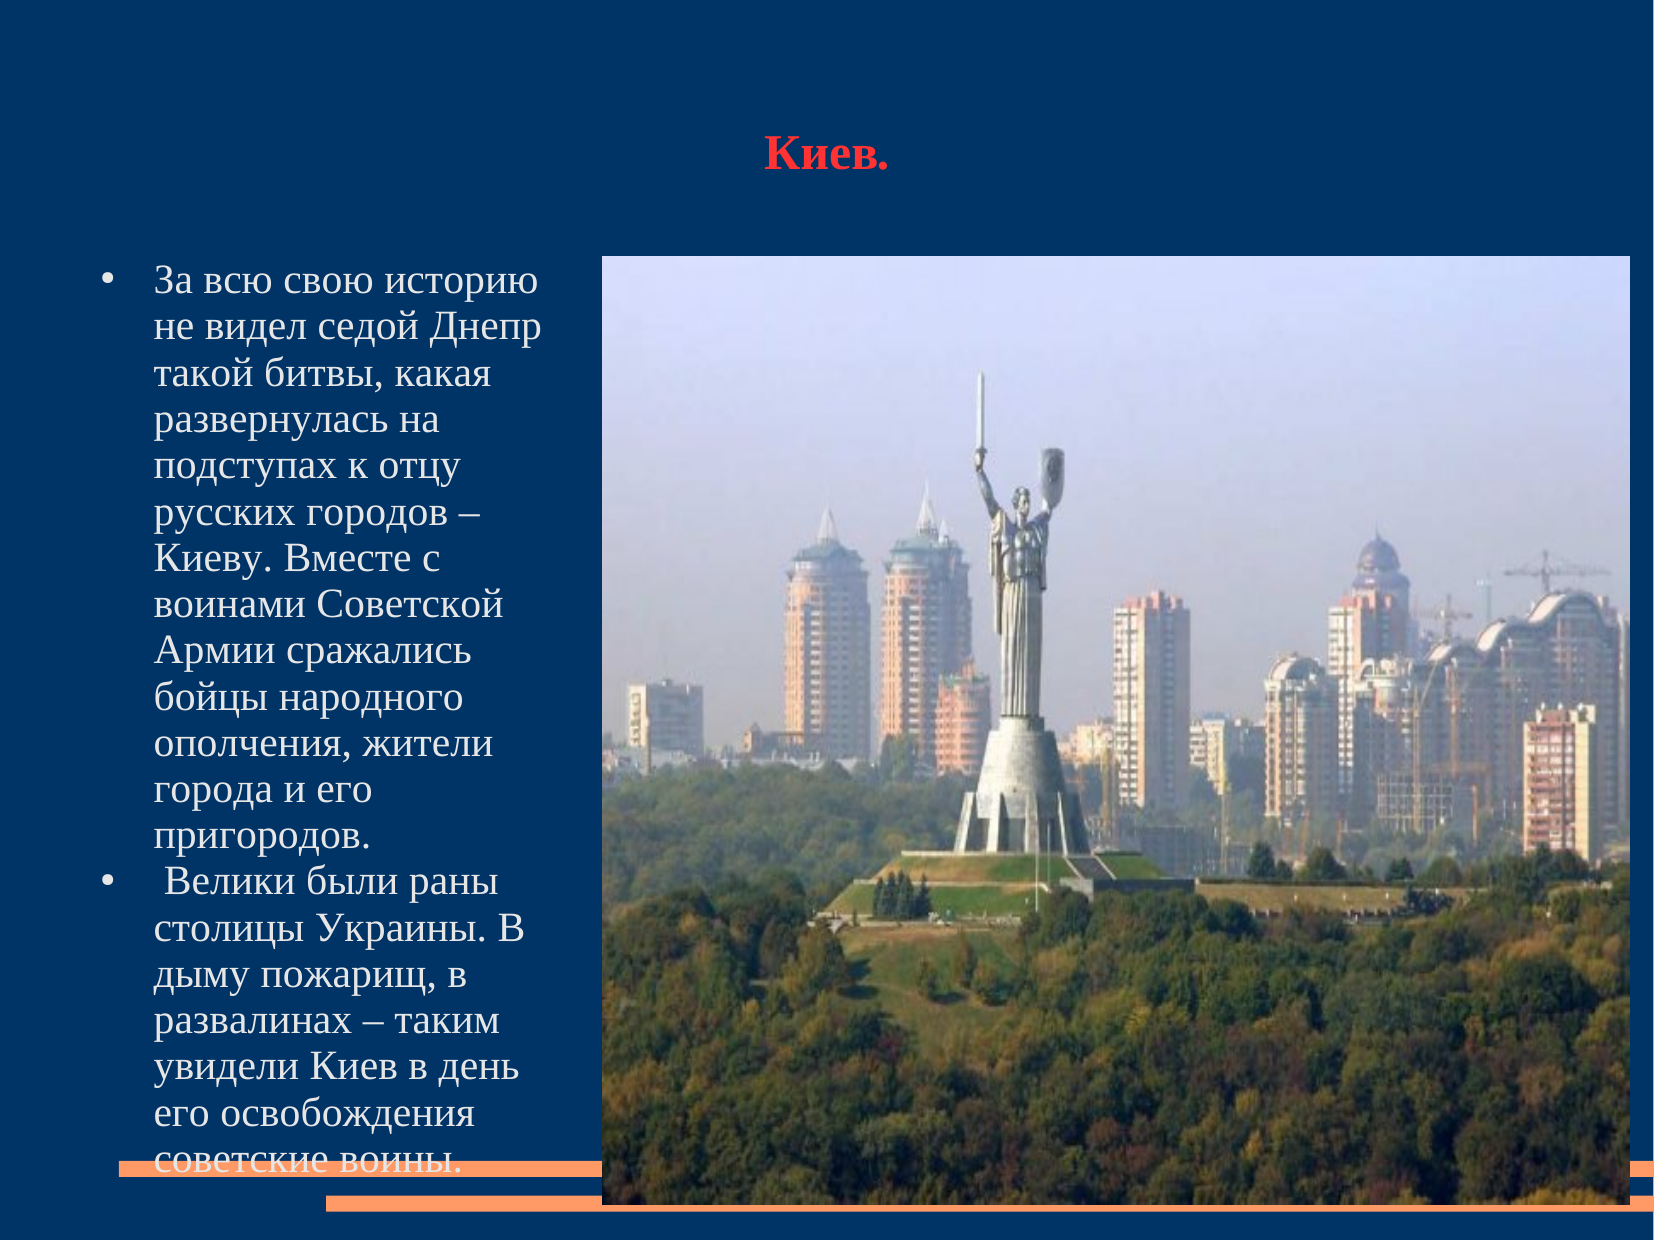

# Киев.
За всю свою историю не видел седой Днепр такой битвы, какая развернулась на подступах к отцу русских городов – Киеву. Вместе с воинами Советской Армии сражались бойцы народного ополчения, жители города и его пригородов.
 Велики были раны столицы Украины. В дыму пожарищ, в развалинах – таким увидели Киев в день его освобождения советские воины.